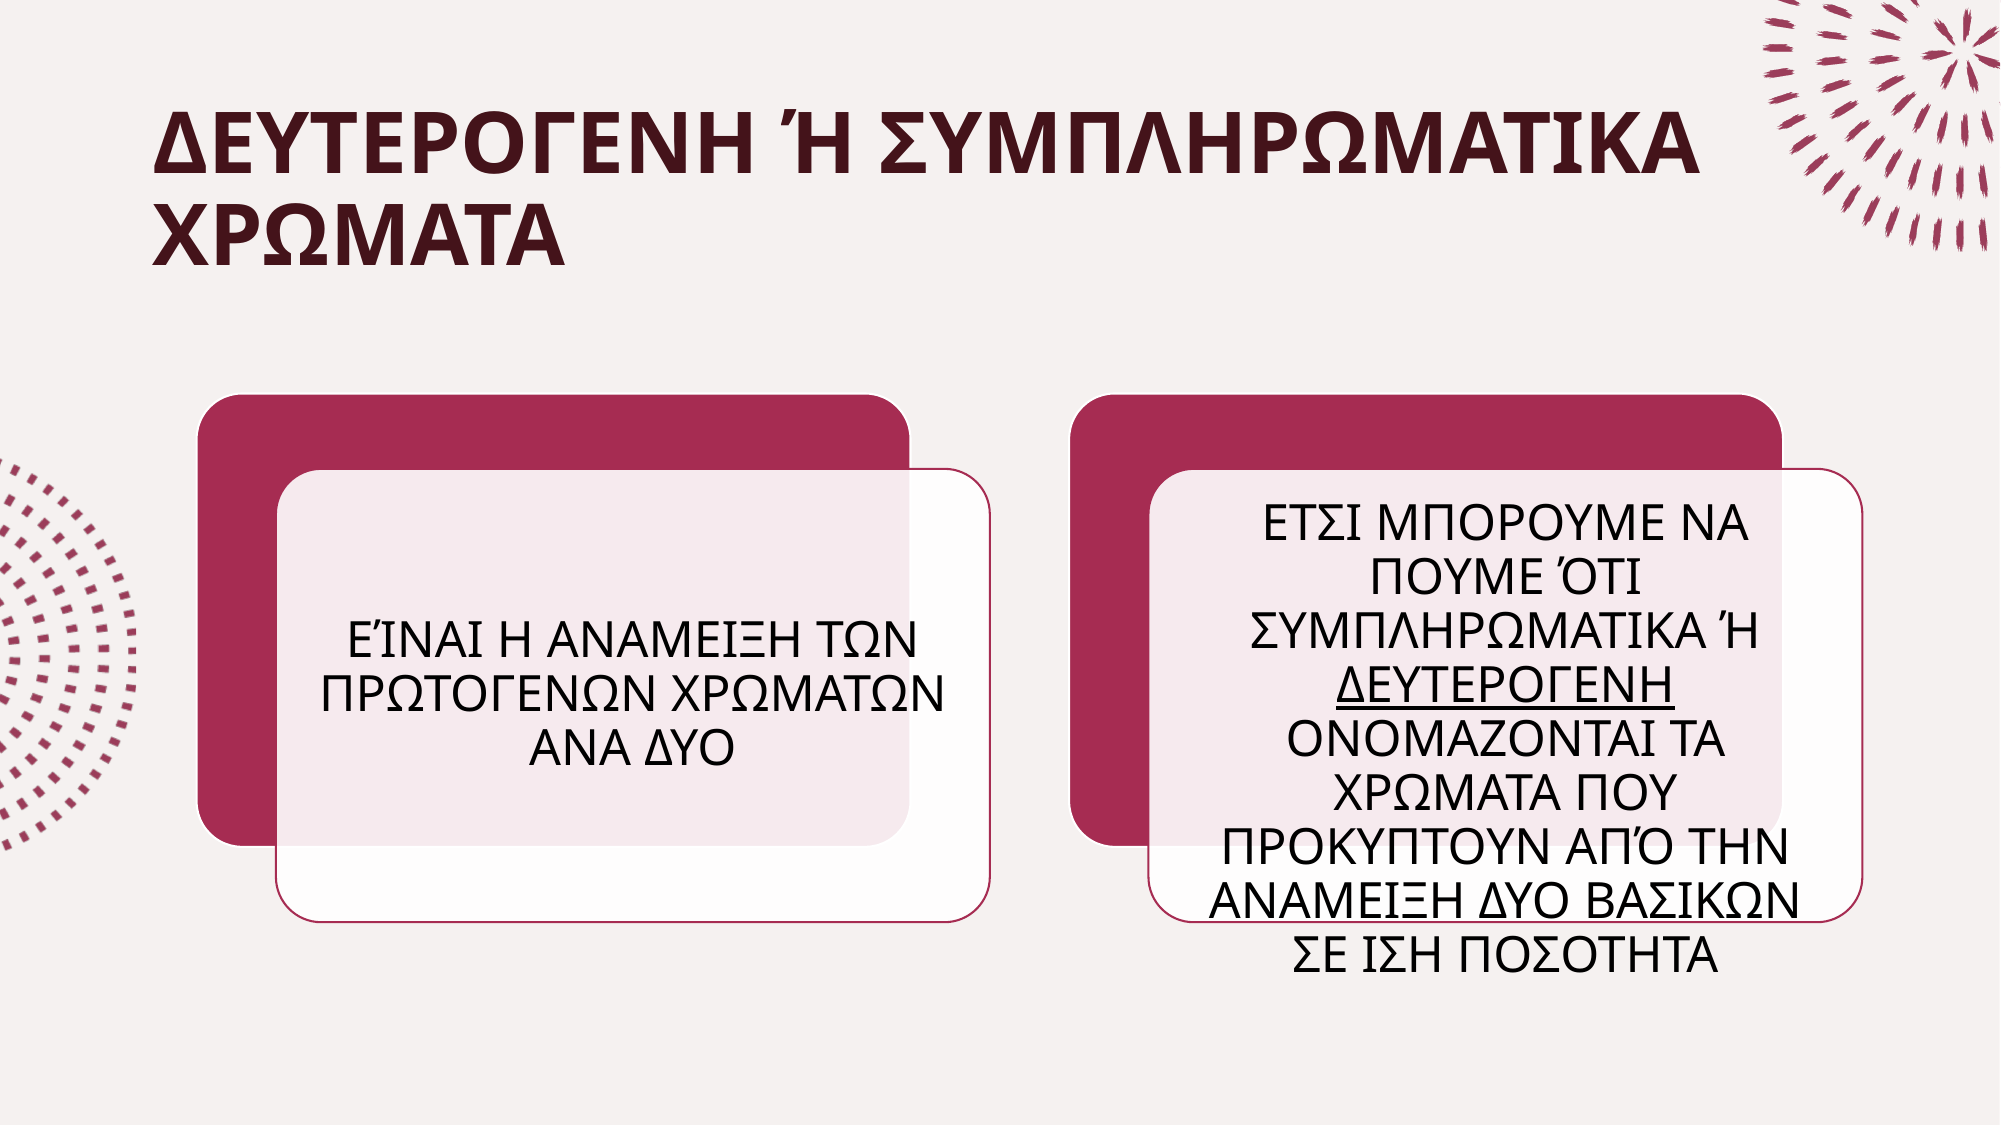

# ΔΕΥΤΕΡΟΓΕΝΗ Ή ΣΥΜΠΛΗΡΩΜΑΤΙΚΑ ΧΡΩΜΑΤΑ
ΕΊΝΑΙ Η ΑΝΑΜΕΙΞΗ ΤΩΝ ΠΡΩΤΟΓΕΝΩΝ ΧΡΩΜΑΤΩΝ ΑΝΑ ΔΥΟ
ΕΤΣΙ ΜΠΟΡΟΥΜΕ ΝΑ ΠΟΥΜΕ ΌΤΙ ΣΥΜΠΛΗΡΩΜΑΤΙΚΑ Ή ΔΕΥΤΕΡΟΓΕΝΗ ΟΝΟΜΑΖΟΝΤΑΙ ΤΑ ΧΡΩΜΑΤΑ ΠΟΥ ΠΡΟΚΥΠΤΟΥΝ ΑΠΌ ΤΗΝ ΑΝΑΜΕΙΞΗ ΔΥΟ ΒΑΣΙΚΩΝ ΣΕ ΙΣΗ ΠΟΣΟΤΗΤΑ